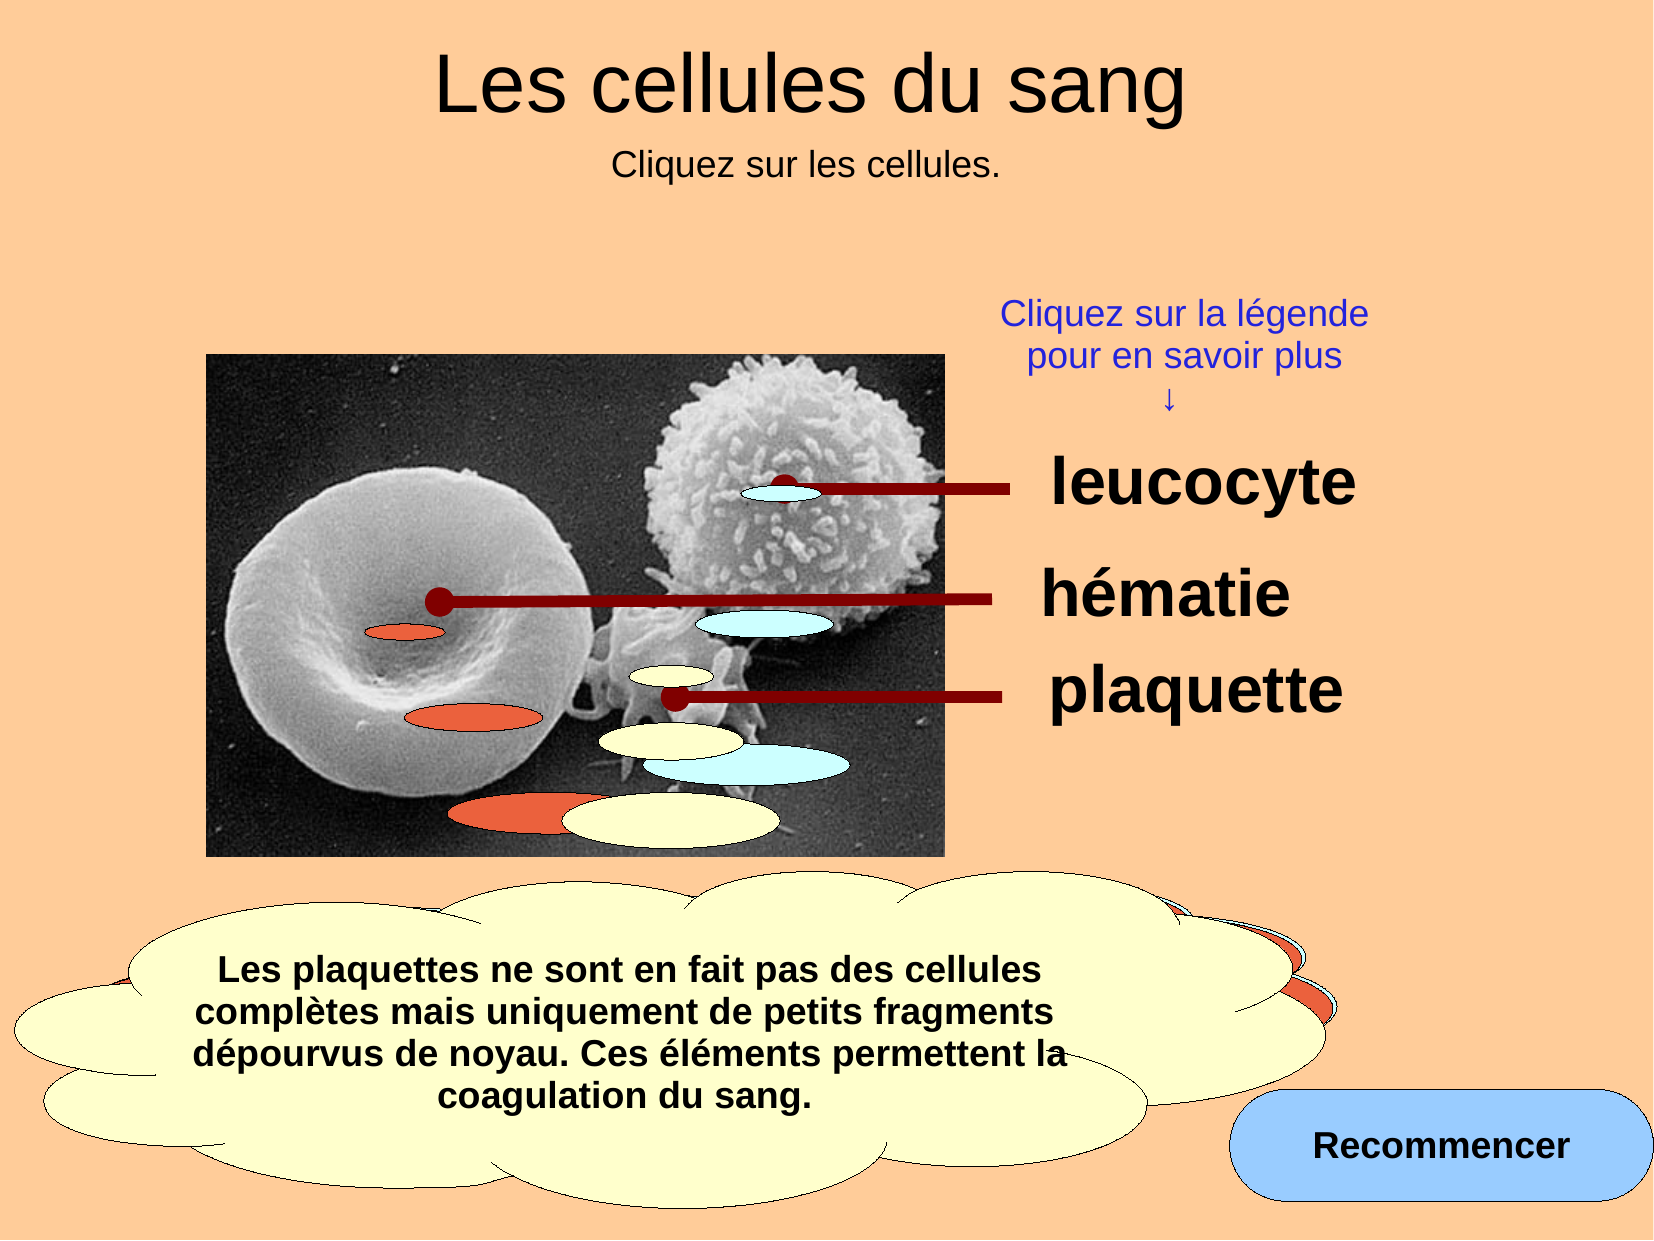

Les cellules du sang
Cliquez sur les cellules.
Cliquez sur la légende pour en savoir plus
 ↓
leucocyte
hématie
plaquette
 Les plaquettes ne sont en fait pas des cellules
complètes mais uniquement de petits fragments
 dépourvus de noyau. Ces éléments permettent la
coagulation du sang.
Je défends l'organisme contre les microbes.
Je fais donc partie du système immunitaire.
Je sers à transporter le dioxygène.
C'est moi qui donne la couleur rouge au sang
Recommencer